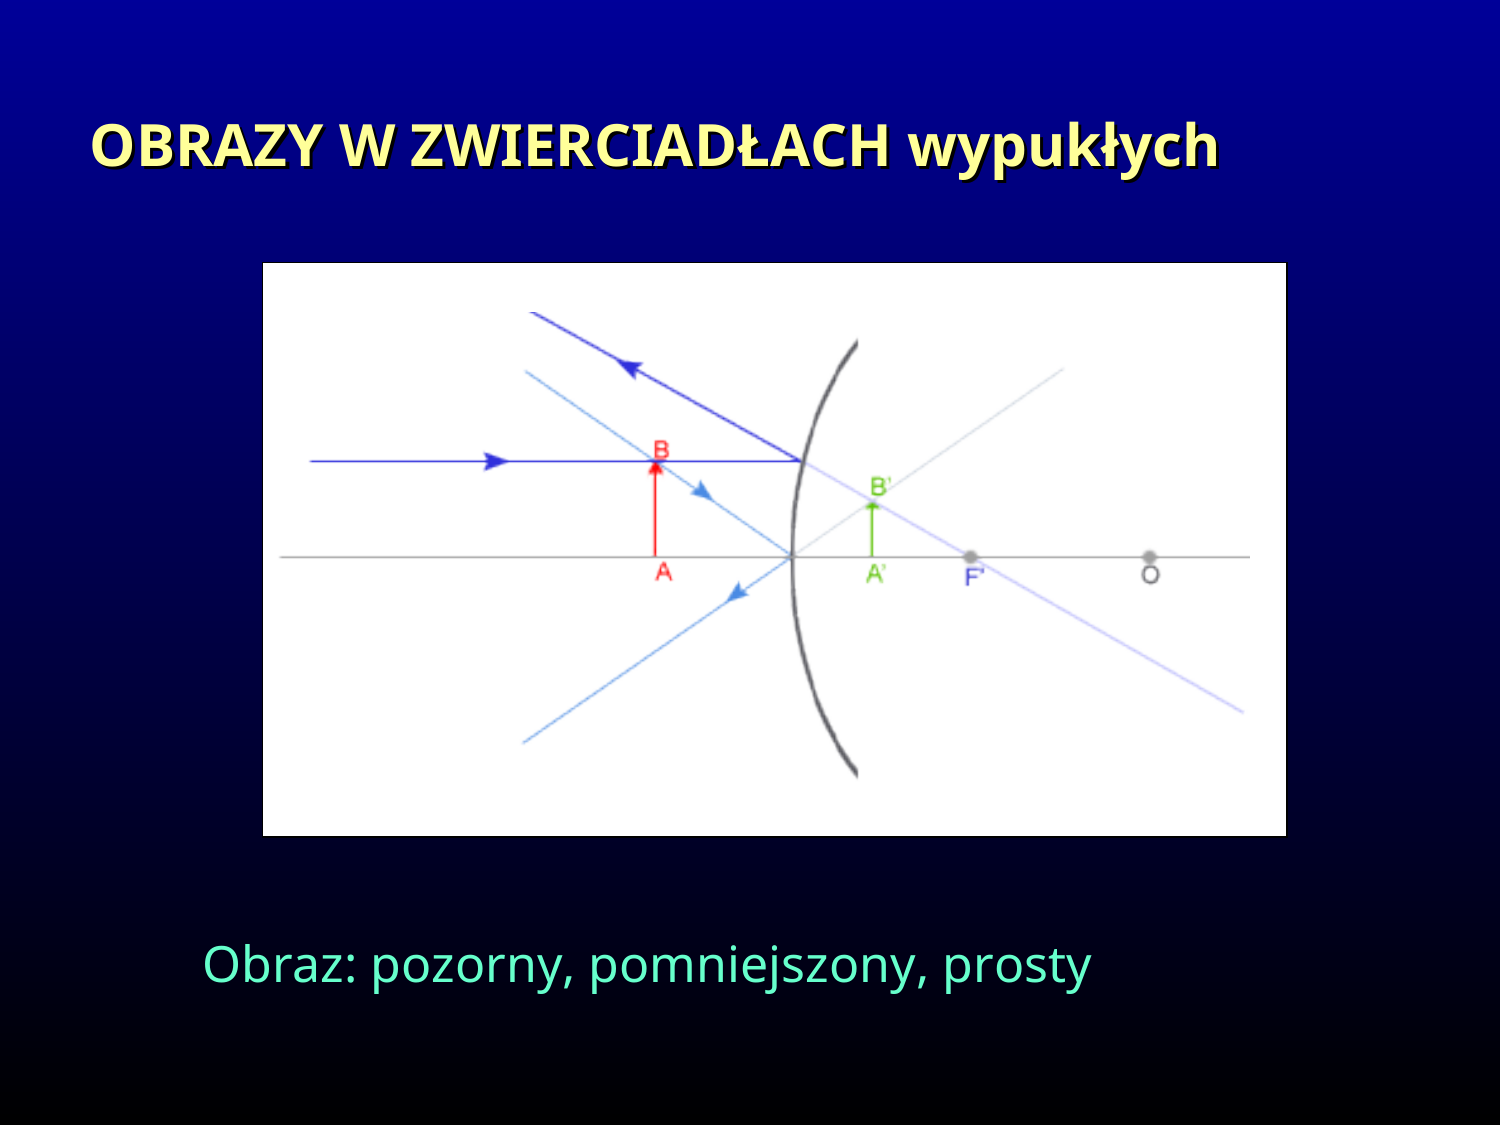

OBRAZY W ZWIERCIADŁACH wypukłych
Obraz: pozorny, pomniejszony, prosty